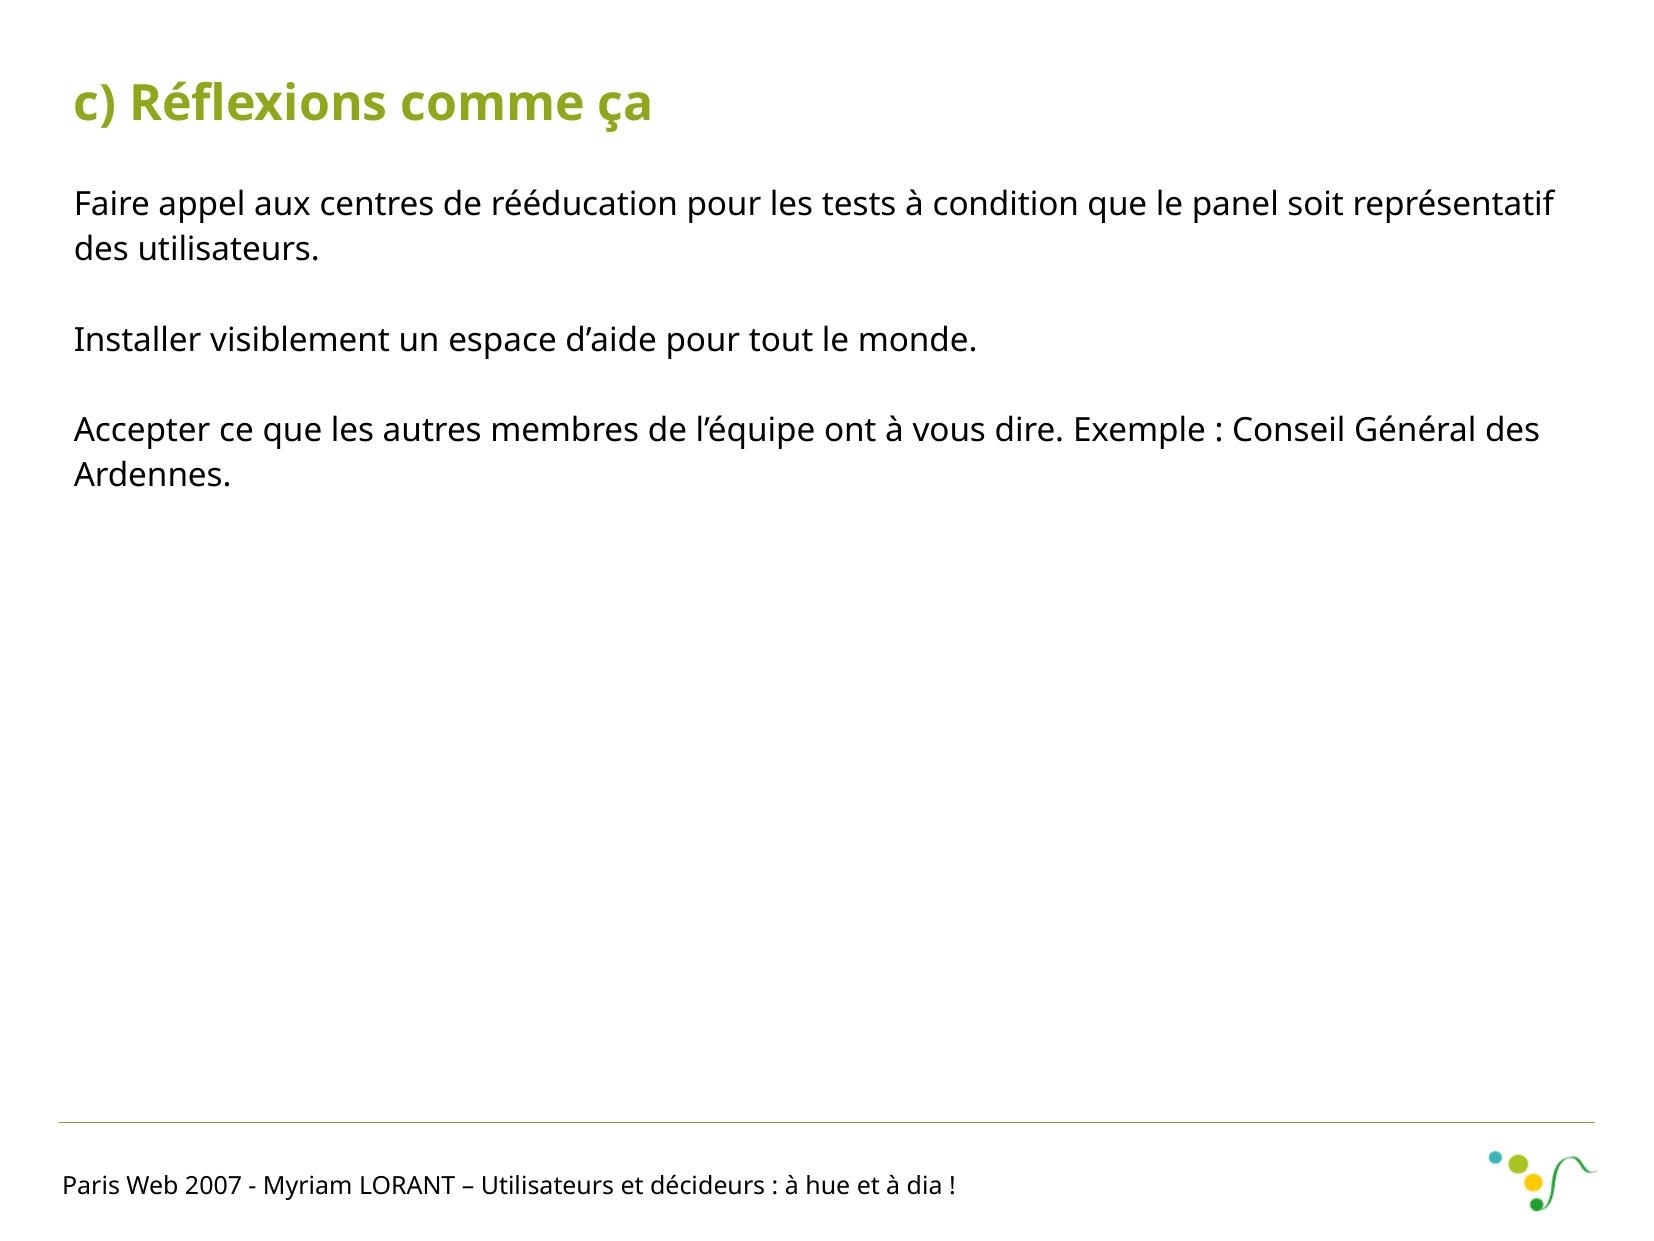

c) Réflexions comme ça
Faire appel aux centres de rééducation pour les tests à condition que le panel soit représentatif des utilisateurs.
Installer visiblement un espace d’aide pour tout le monde.
Accepter ce que les autres membres de l’équipe ont à vous dire. Exemple : Conseil Général des Ardennes.
Paris Web 2007 - Myriam LORANT – Utilisateurs et décideurs : à hue et à dia !